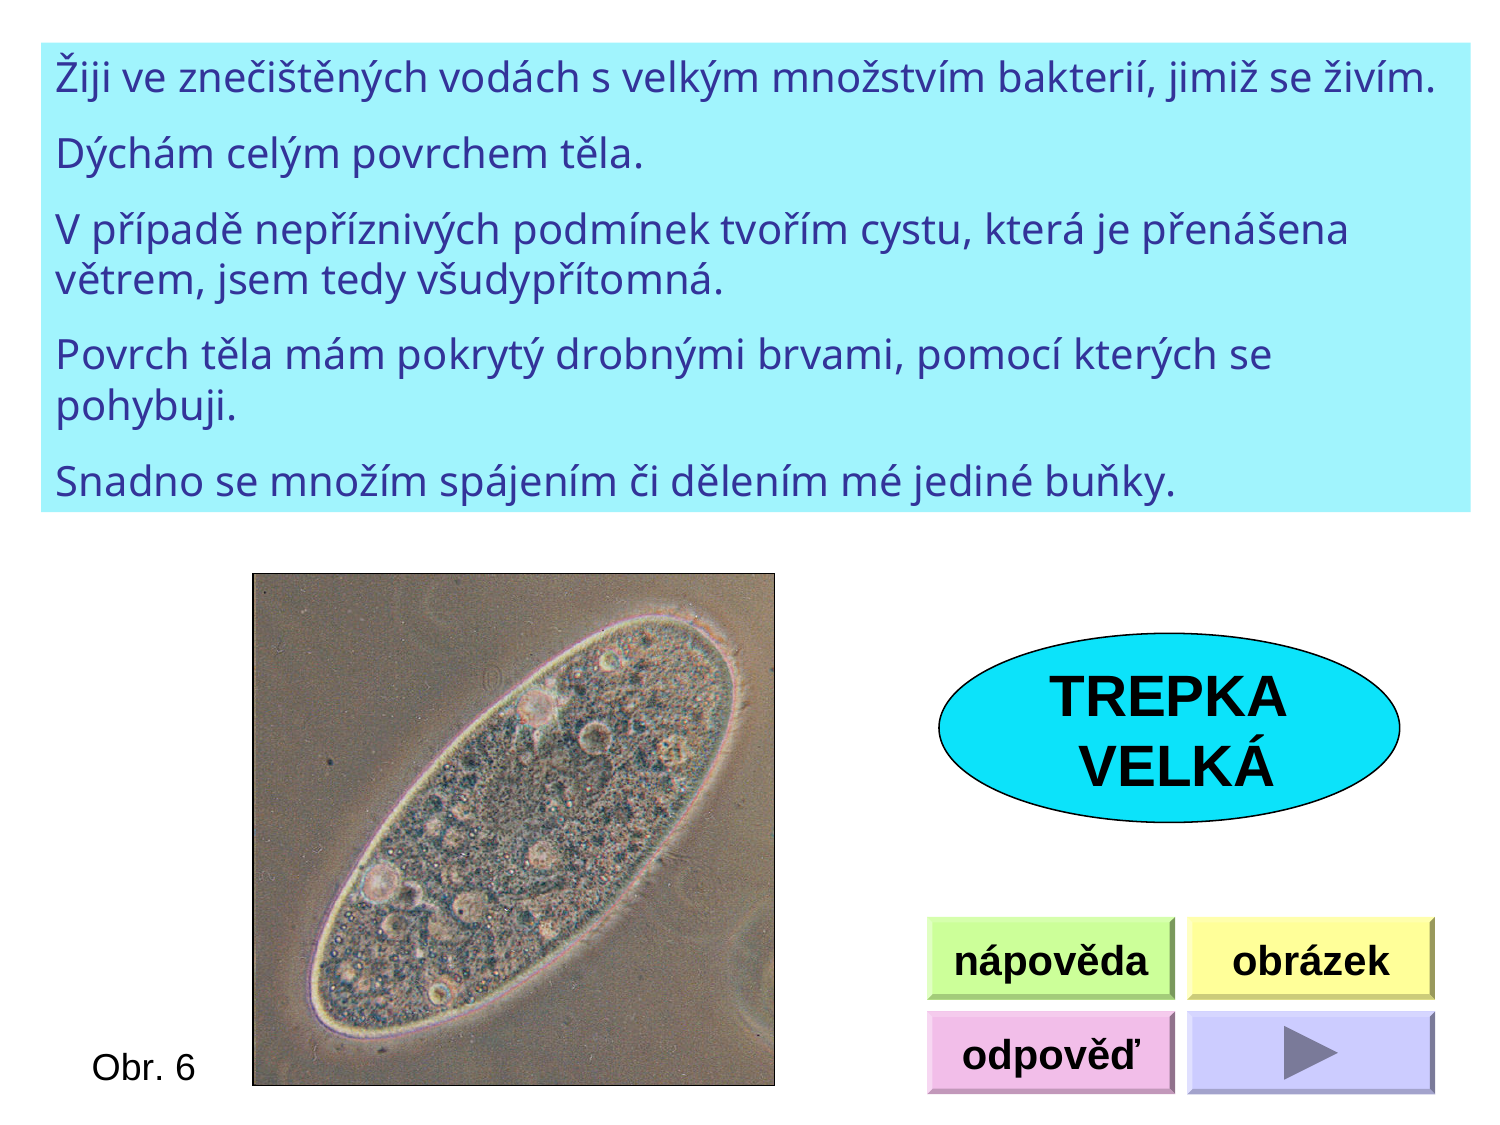

Žiji ve znečištěných vodách s velkým množstvím bakterií, jimiž se živím.
Dýchám celým povrchem těla.
V případě nepříznivých podmínek tvořím cystu, která je přenášena větrem, jsem tedy všudypřítomná.
Povrch těla mám pokrytý drobnými brvami, pomocí kterých se pohybuji.
Snadno se množím spájením či dělením mé jediné buňky.
TREPKA
 VELKÁ
nápověda
obrázek
odpověď
Obr. 6